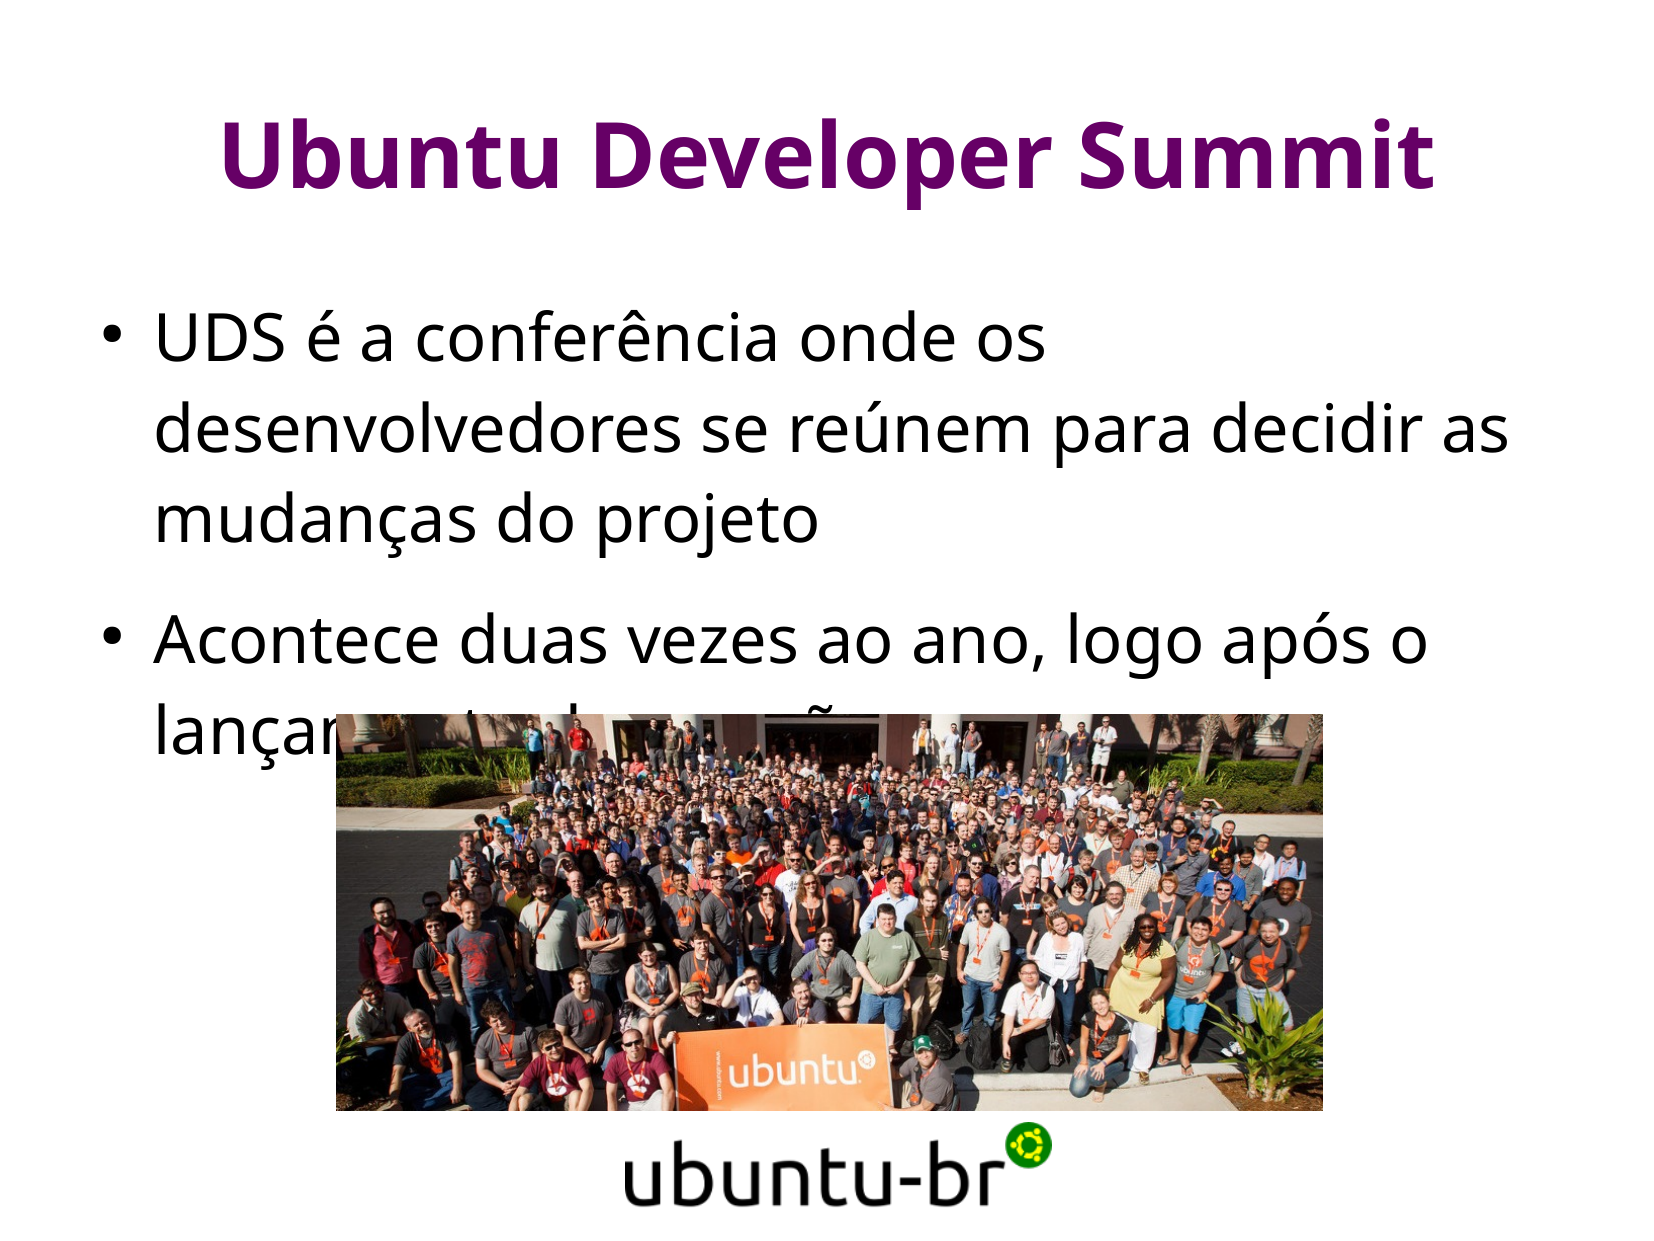

# Ubuntu Developer Summit
UDS é a conferência onde os desenvolvedores se reúnem para decidir as mudanças do projeto
Acontece duas vezes ao ano, logo após o lançamento das versões